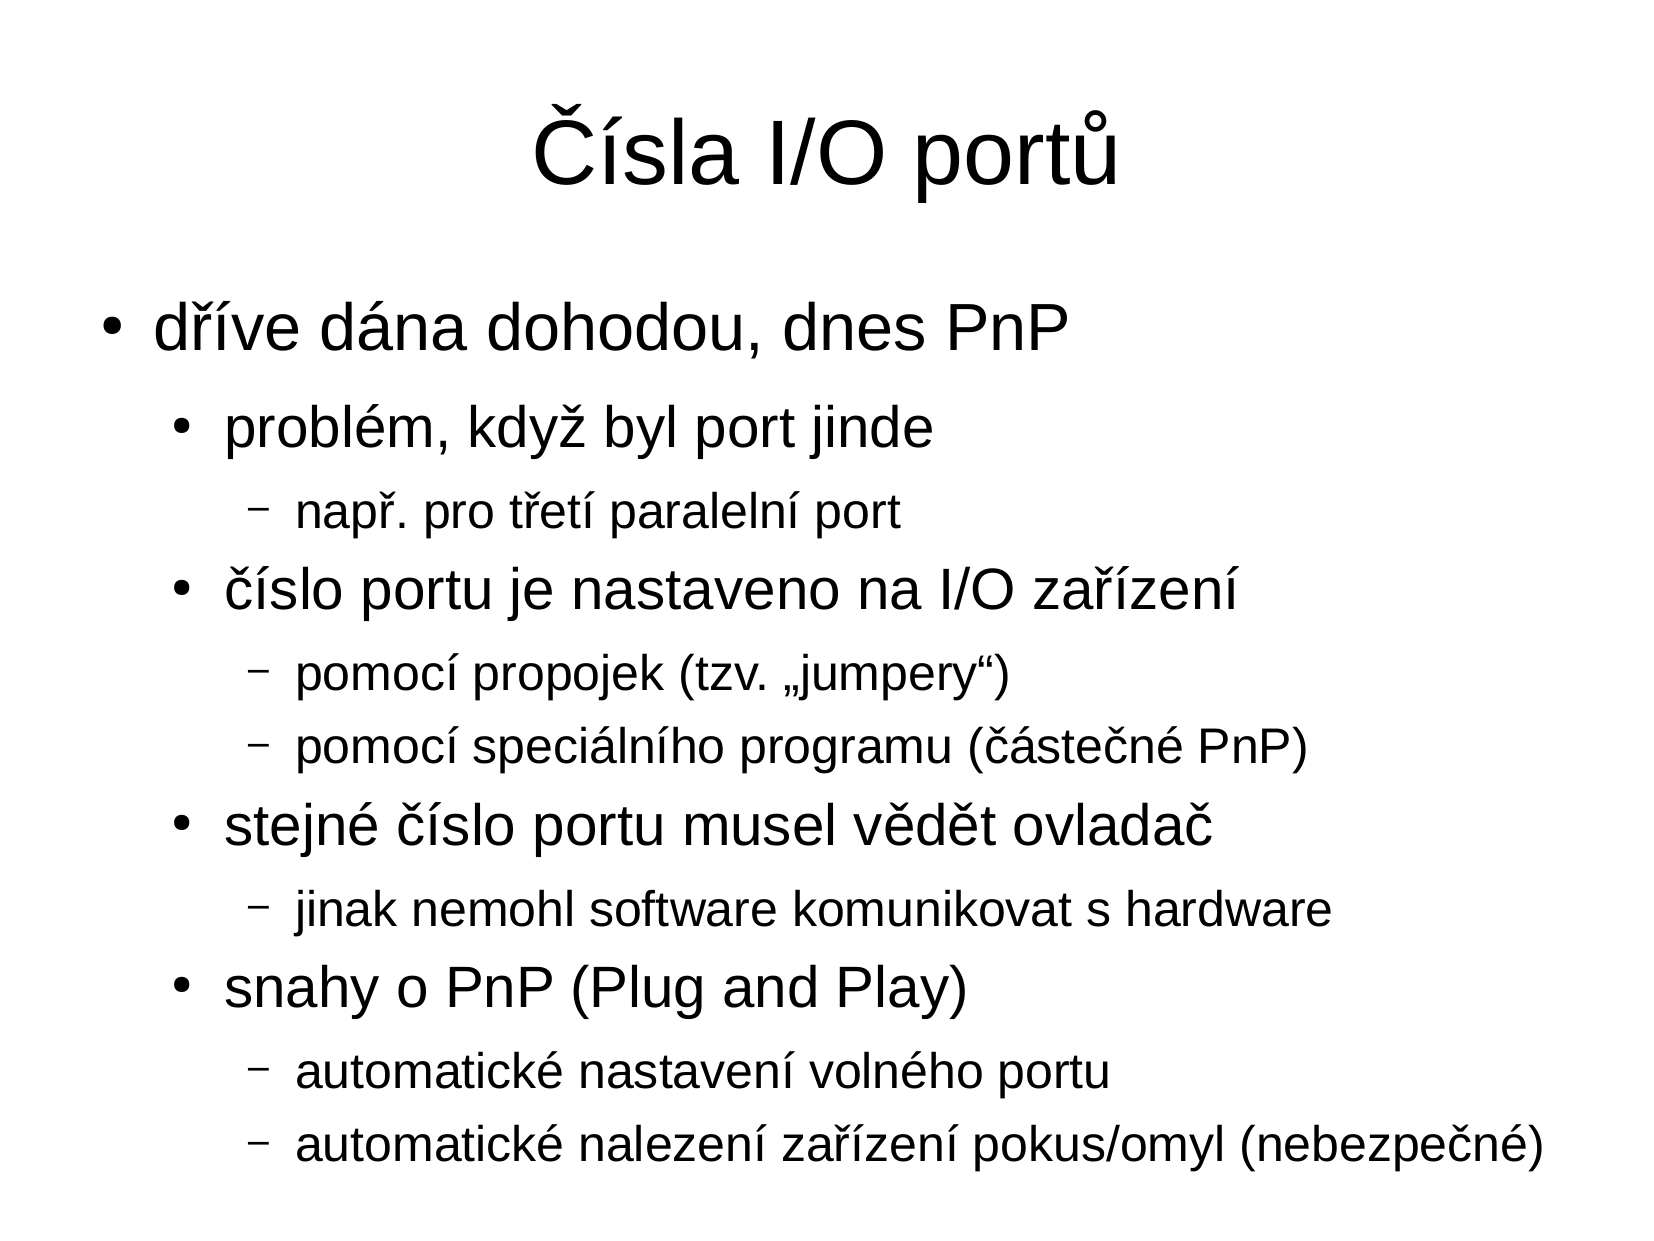

# Čísla I/O portů
dříve dána dohodou, dnes PnP
problém, když byl port jinde
např. pro třetí paralelní port
číslo portu je nastaveno na I/O zařízení
pomocí propojek (tzv. „jumpery“)
pomocí speciálního programu (částečné PnP)
stejné číslo portu musel vědět ovladač
jinak nemohl software komunikovat s hardware
snahy o PnP (Plug and Play)
automatické nastavení volného portu
automatické nalezení zařízení pokus/omyl (nebezpečné)